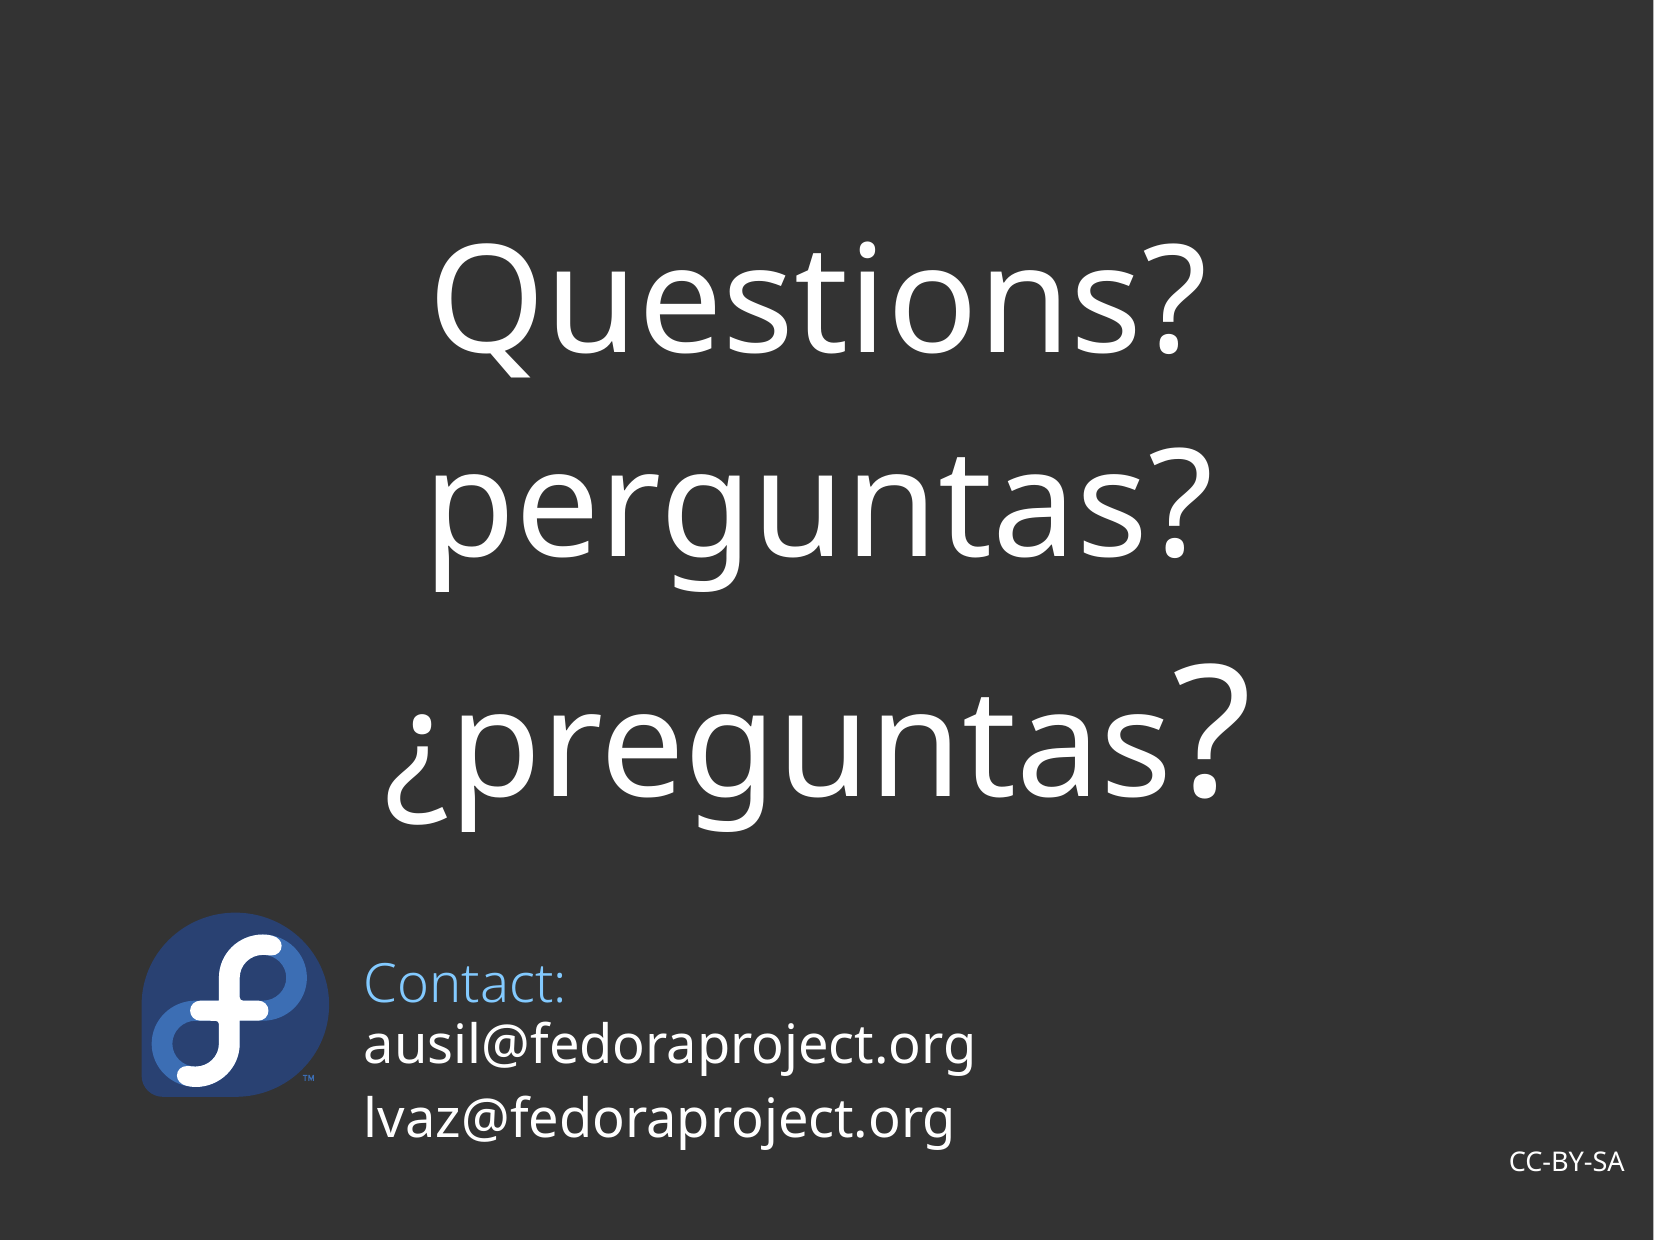

# Questions? perguntas? ¿preguntas?
Contact:
ausil@fedoraproject.org
lvaz@fedoraproject.org
CC-BY-SA